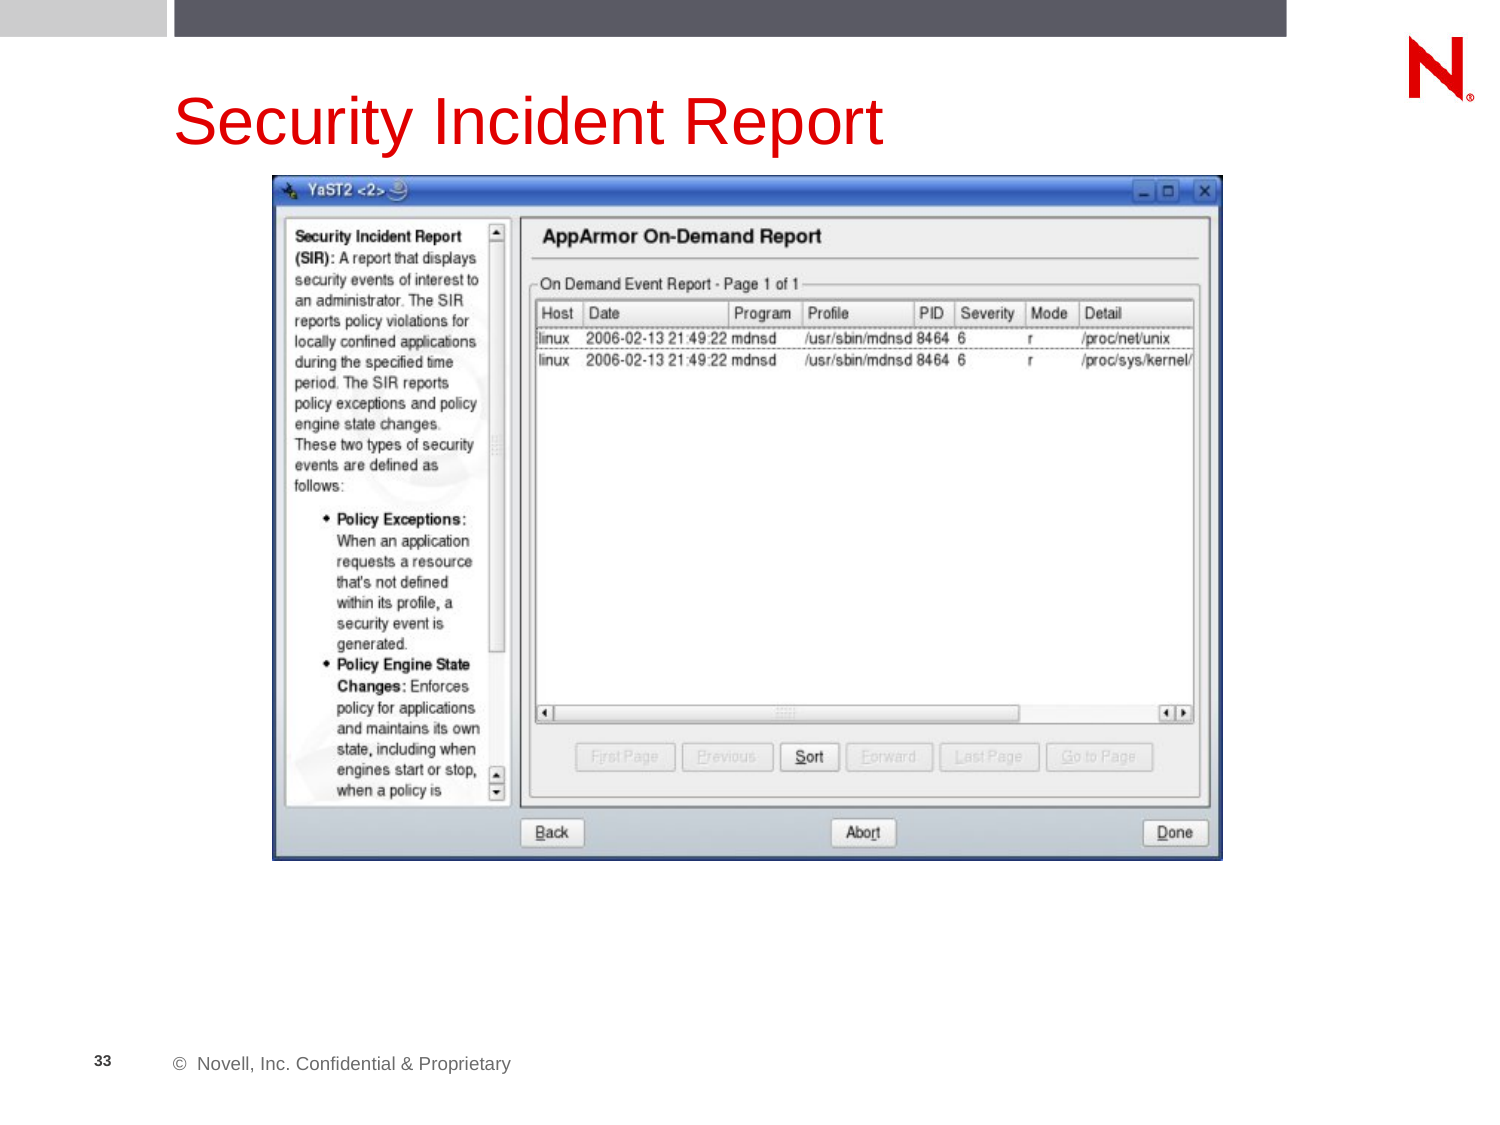

# Security Incident Report
Core AppArmor report of violations of current policy
Run on-demand or according to schedule